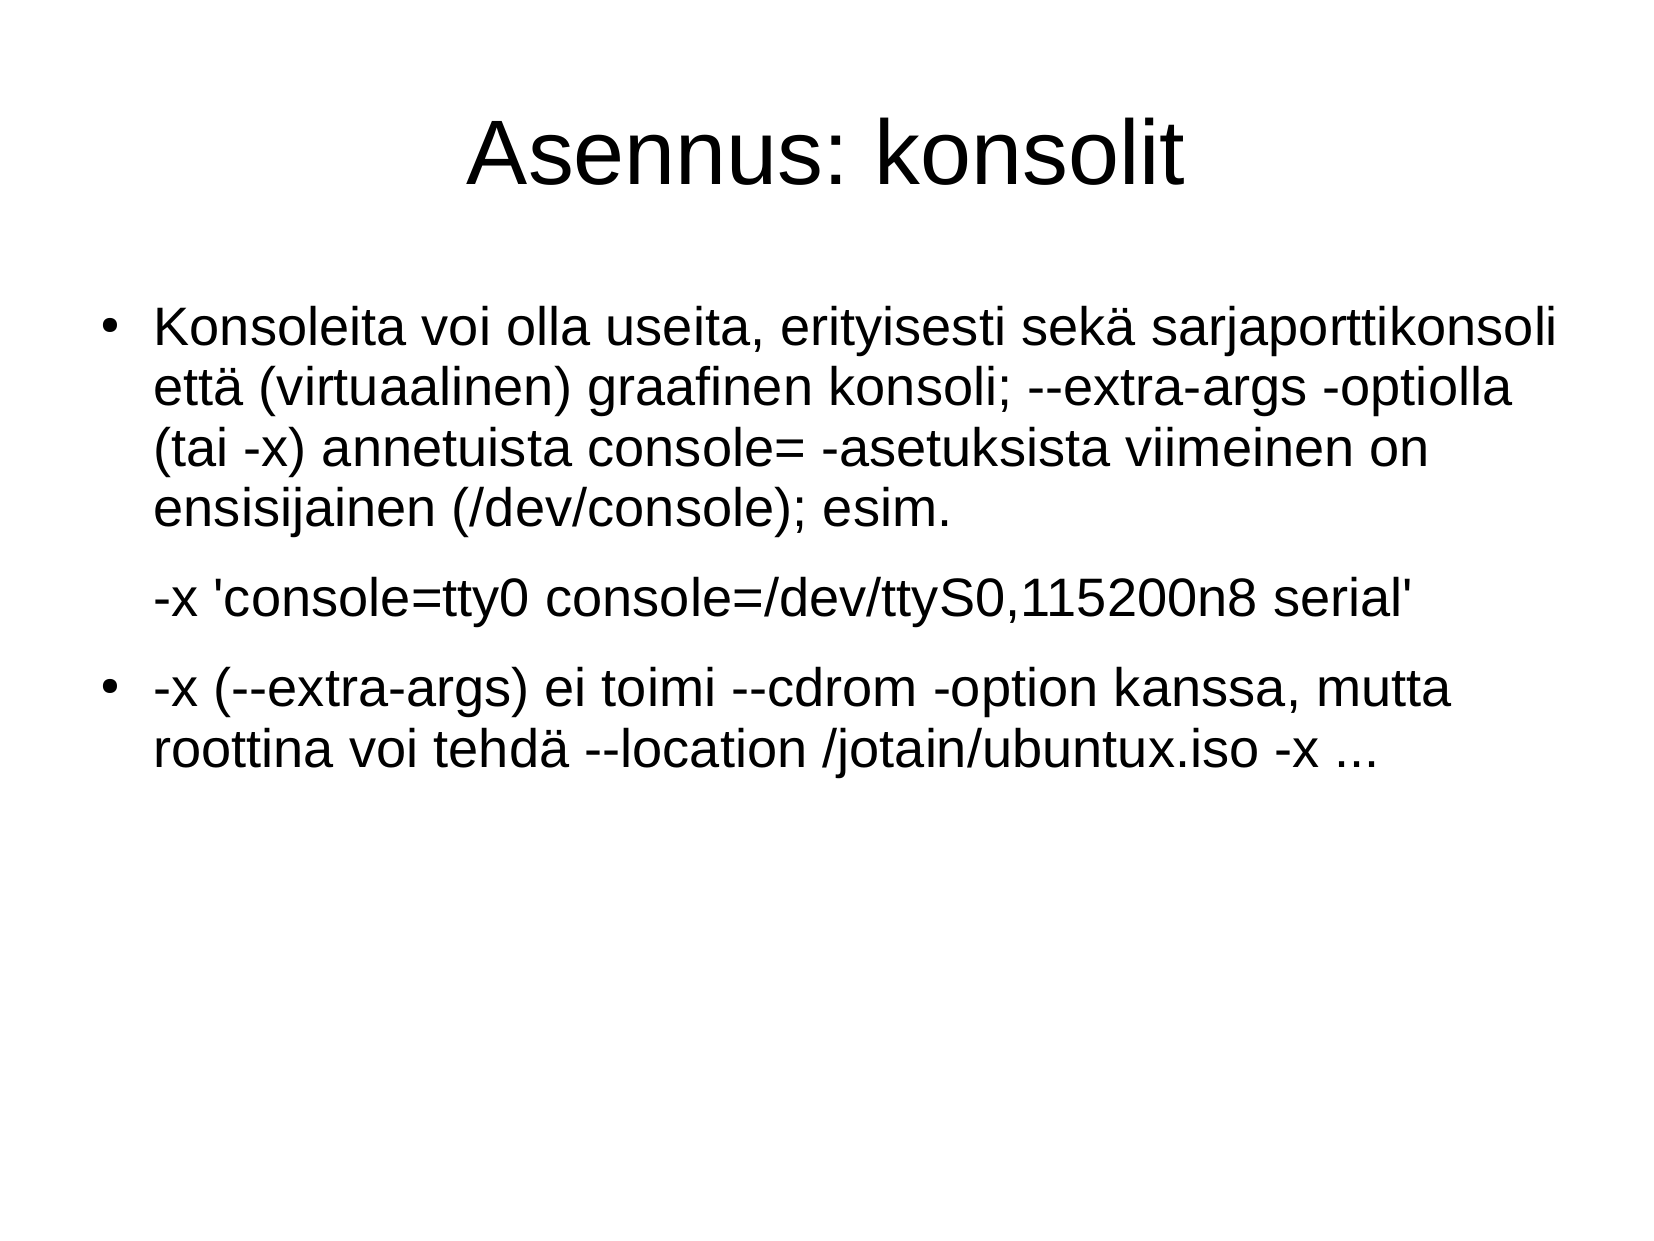

# Asennus: konsolit
Konsoleita voi olla useita, erityisesti sekä sarjaporttikonsoli että (virtuaalinen) graafinen konsoli; --extra-args -optiolla (tai -x) annetuista console= -asetuksista viimeinen on ensisijainen (/dev/console); esim.
-x 'console=tty0 console=/dev/ttyS0,115200n8 serial'
-x (--extra-args) ei toimi --cdrom -option kanssa, mutta roottina voi tehdä --location /jotain/ubuntux.iso -x ...